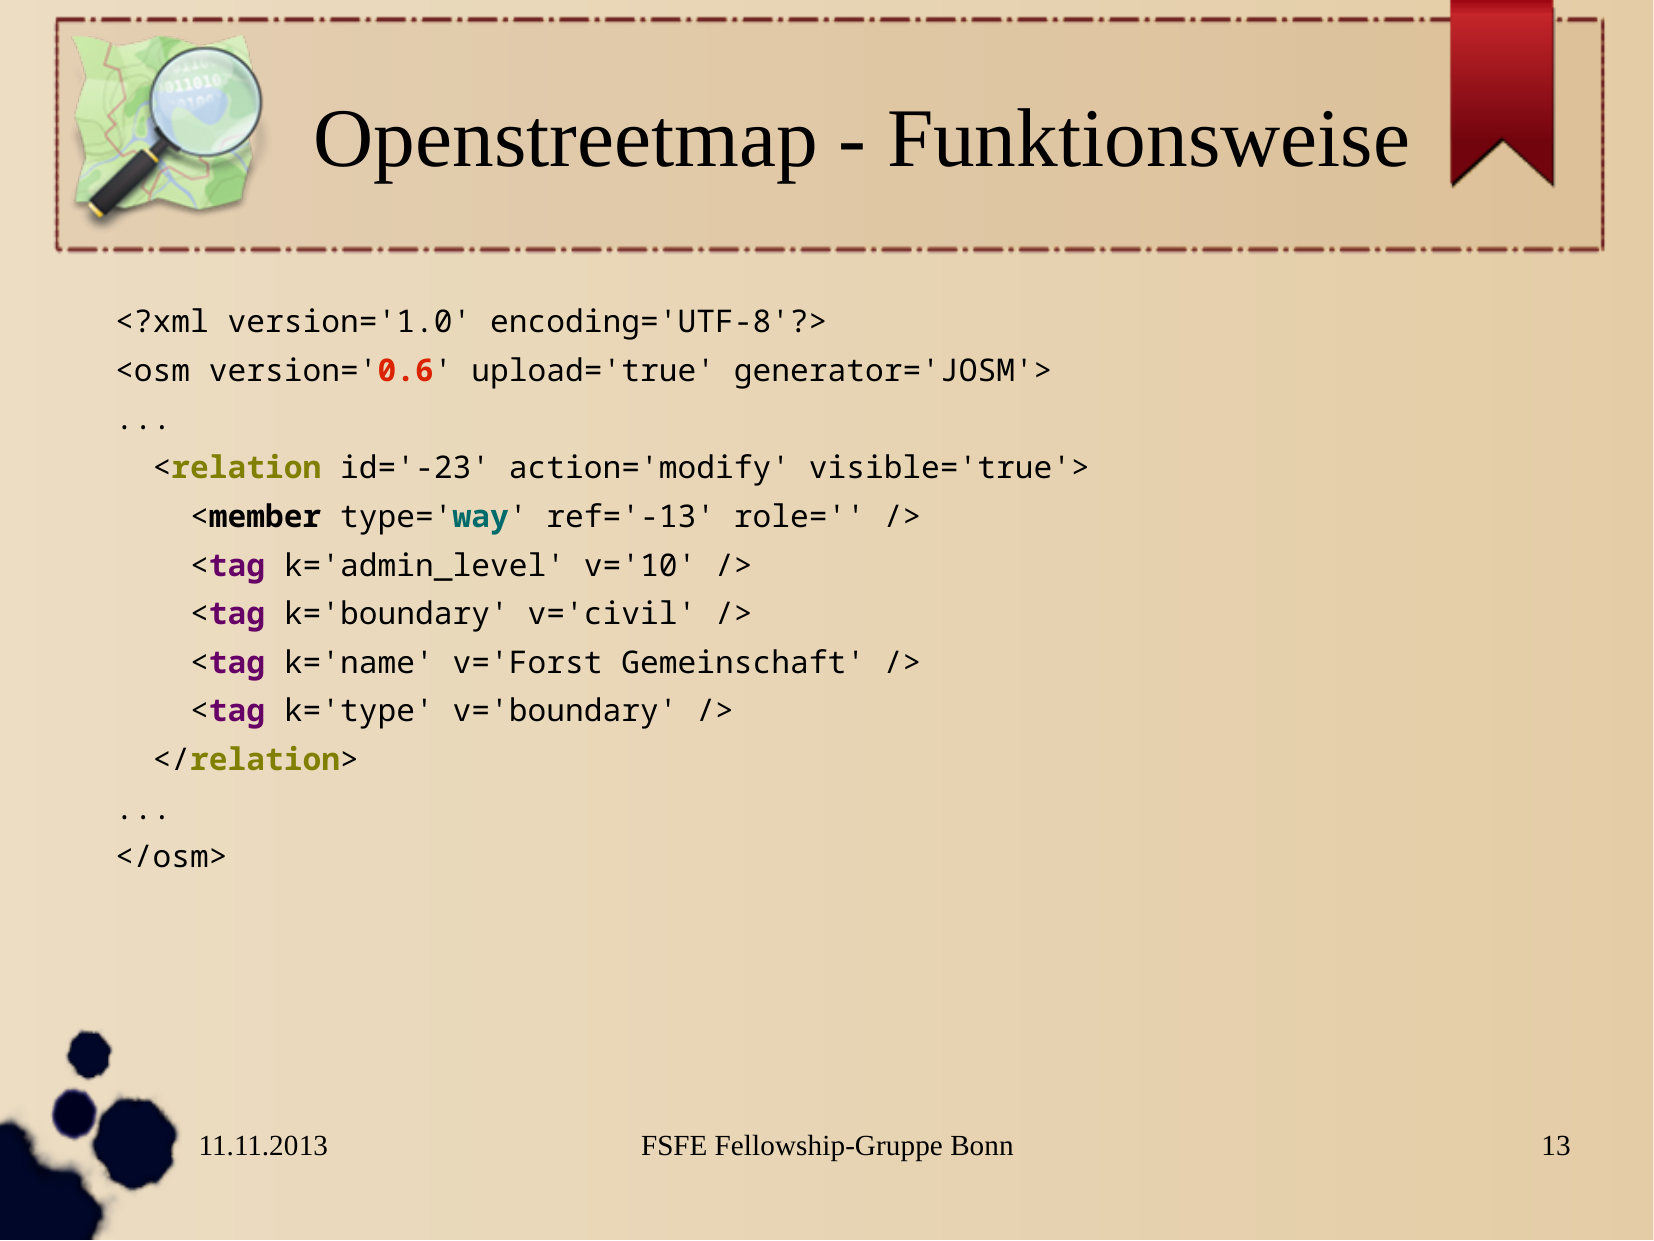

# Openstreetmap - Funktionsweise
<?xml version='1.0' encoding='UTF-8'?>
<osm version='0.6' upload='true' generator='JOSM'>
...
 <relation id='-23' action='modify' visible='true'>
 <member type='way' ref='-13' role='' />
 <tag k='admin_level' v='10' />
 <tag k='boundary' v='civil' />
 <tag k='name' v='Forst Gemeinschaft' />
 <tag k='type' v='boundary' />
 </relation>
...
</osm>
 11.11.2013
FSFE Fellowship-Gruppe Bonn
13